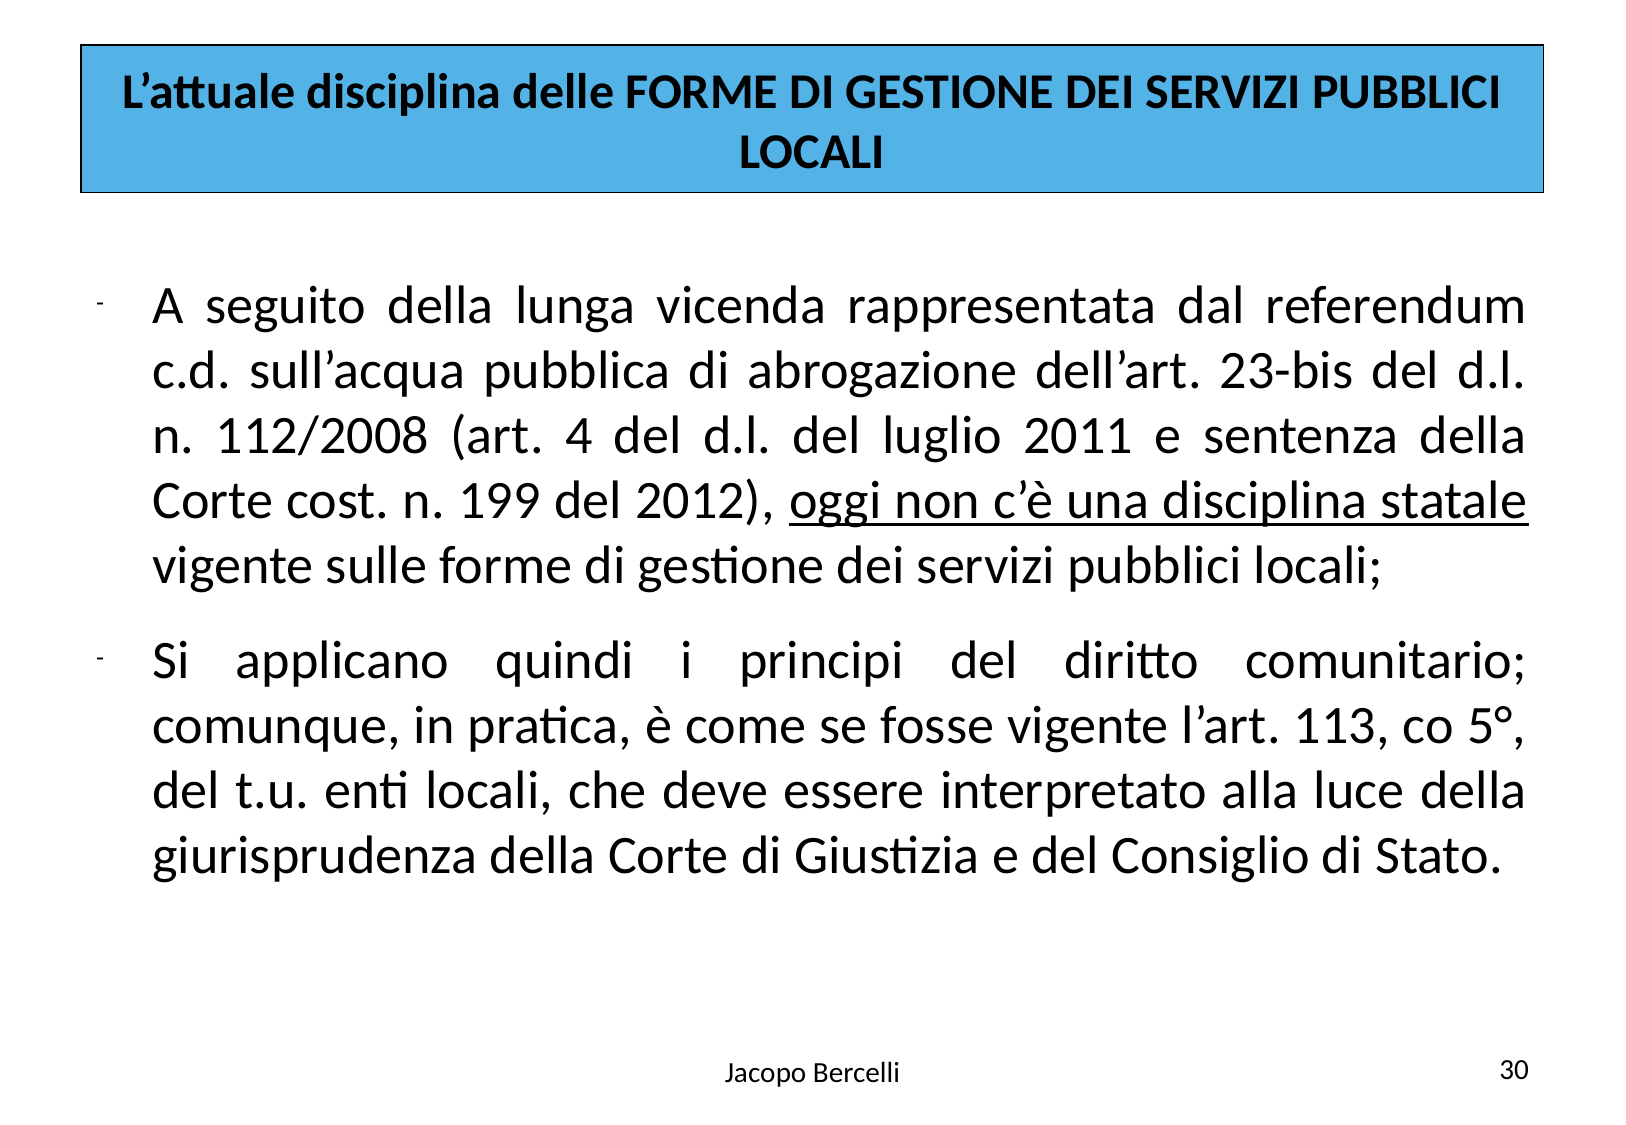

# L’attuale disciplina delle FORME DI GESTIONE DEI SERVIZI PUBBLICI LOCALI
A seguito della lunga vicenda rappresentata dal referendum c.d. sull’acqua pubblica di abrogazione dell’art. 23-bis del d.l. n. 112/2008 (art. 4 del d.l. del luglio 2011 e sentenza della Corte cost. n. 199 del 2012), oggi non c’è una disciplina statale vigente sulle forme di gestione dei servizi pubblici locali;
Si applicano quindi i principi del diritto comunitario; comunque, in pratica, è come se fosse vigente l’art. 113, co 5°, del t.u. enti locali, che deve essere interpretato alla luce della giurisprudenza della Corte di Giustizia e del Consiglio di Stato.
Jacopo Bercelli